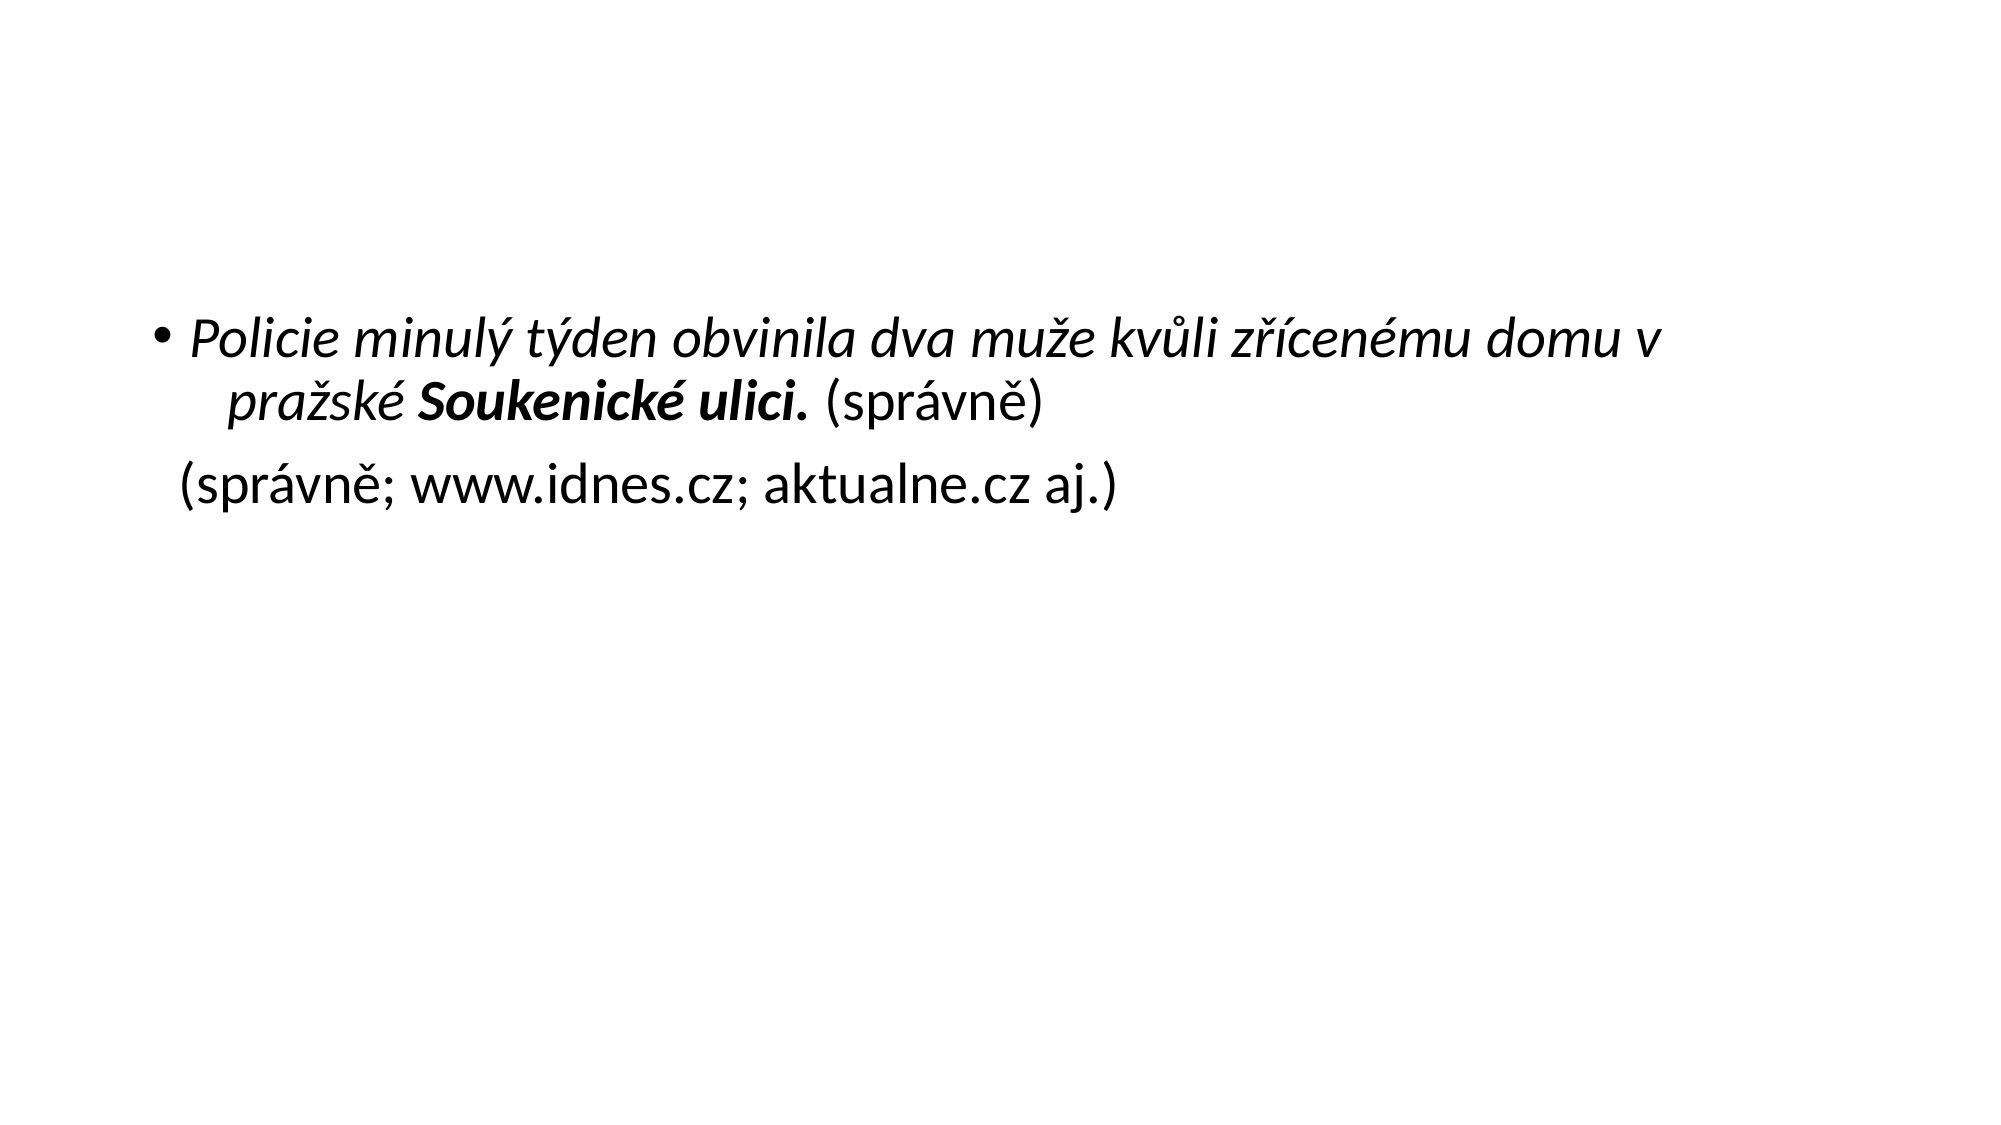

#
Policie minulý týden obvinila dva muže kvůli zřícenému domu v pražské Soukenické ulici. (správně)
 (správně; www.idnes.cz; aktualne.cz aj.)